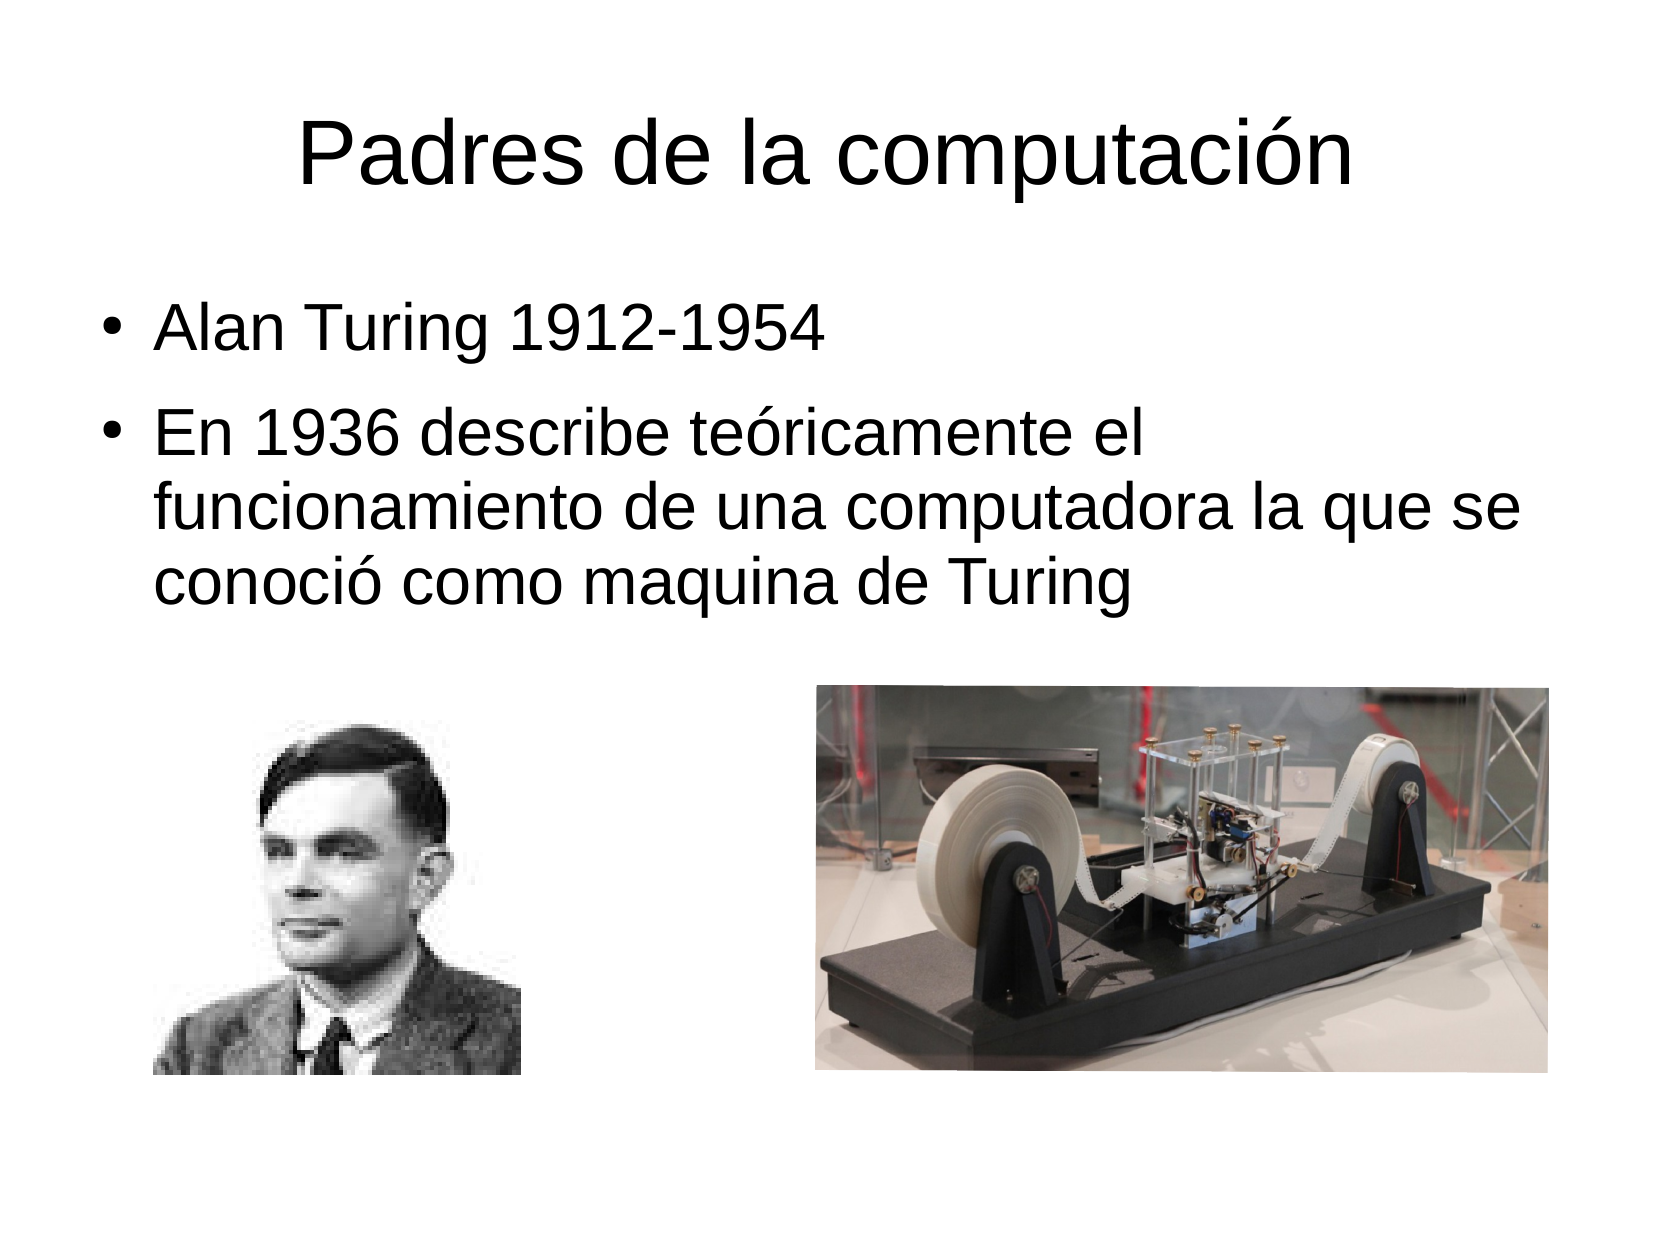

# Padres de la computación
Alan Turing 1912-1954
En 1936 describe teóricamente el funcionamiento de una computadora la que se conoció como maquina de Turing